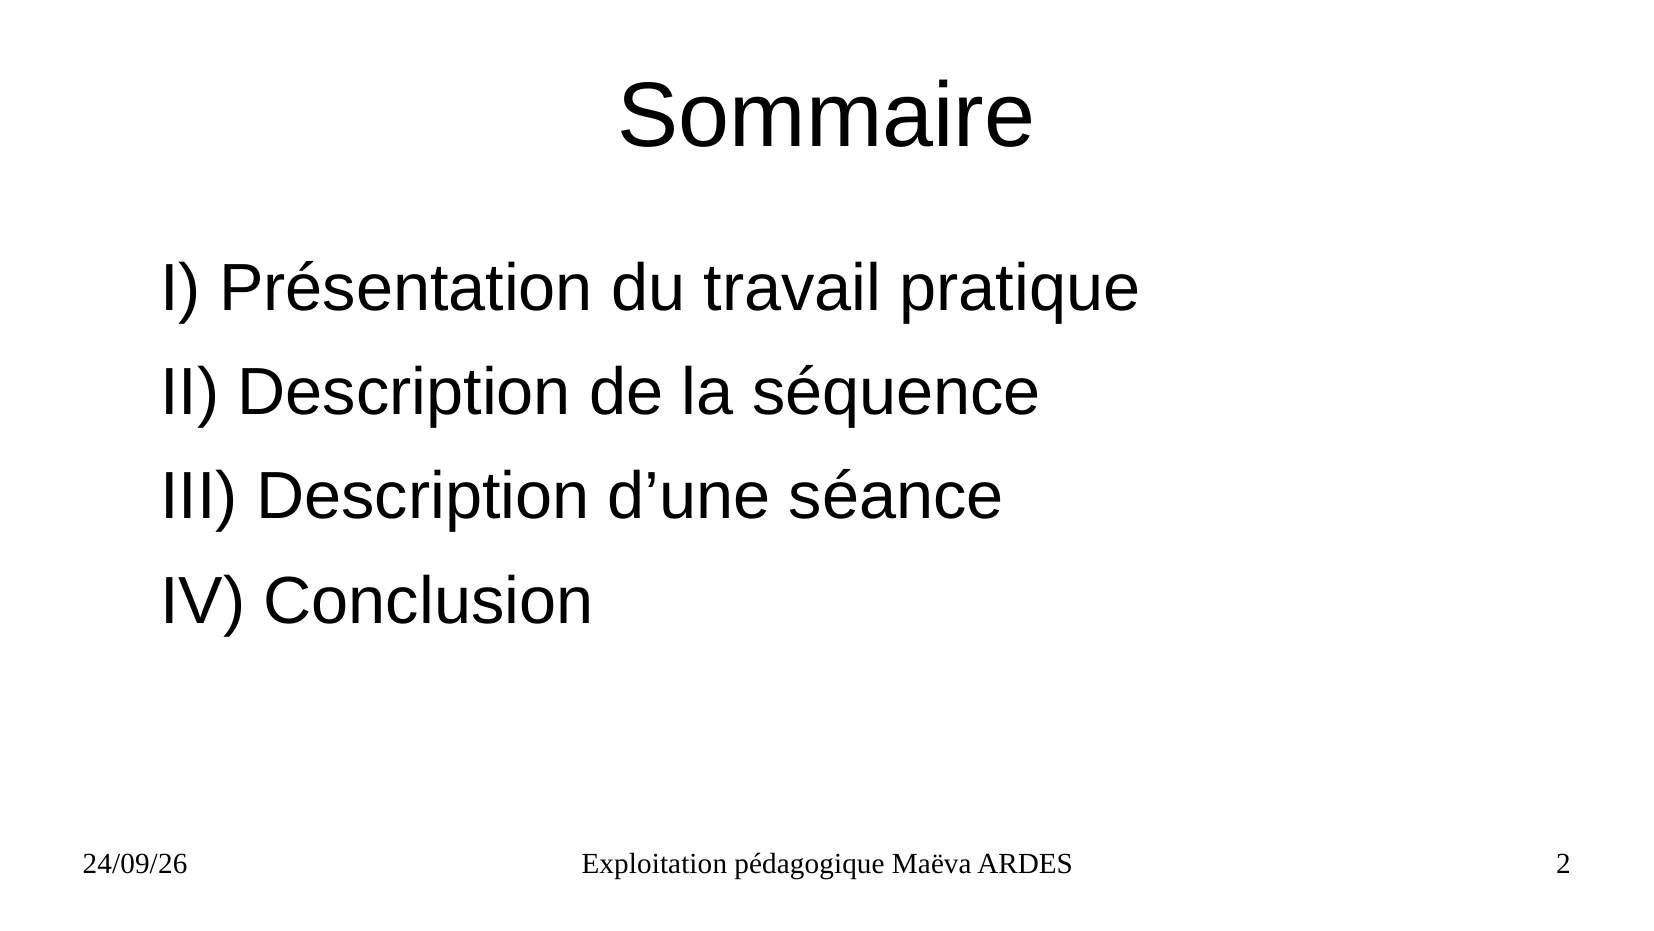

# Sommaire
I) Présentation du travail pratique
II) Description de la séquence
III) Description d’une séance
IV) Conclusion
Exploitation pédagogique Maëva ARDES
2